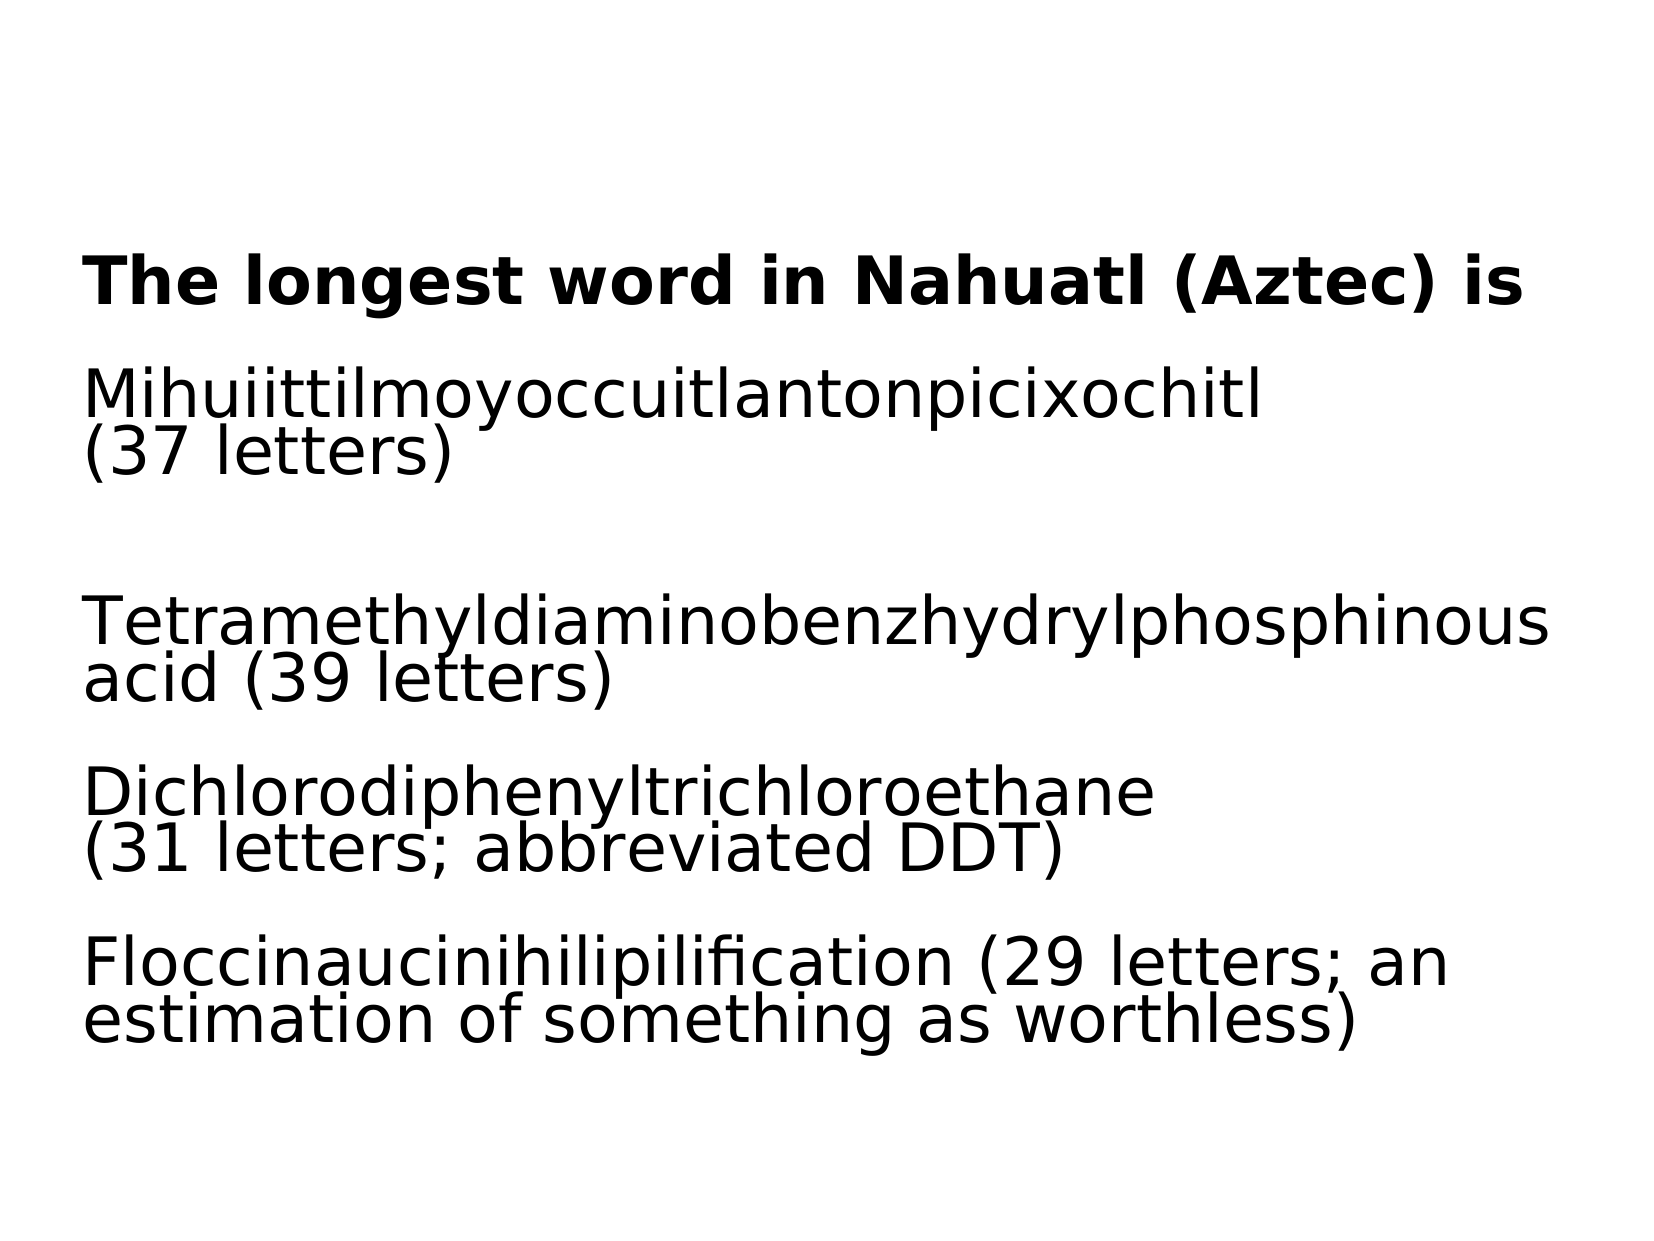

# The longest word in Nahuatl (Aztec) is
Mihuiittilmoyoccuitlantonpicixochitl
(37 letters)
Tetramethyldiaminobenzhydrylphosphinous acid (39 letters)
Dichlorodiphenyltrichloroethane
(31 letters; abbreviated DDT)
Floccinaucinihilipilification (29 letters; an estimation of something as worthless)